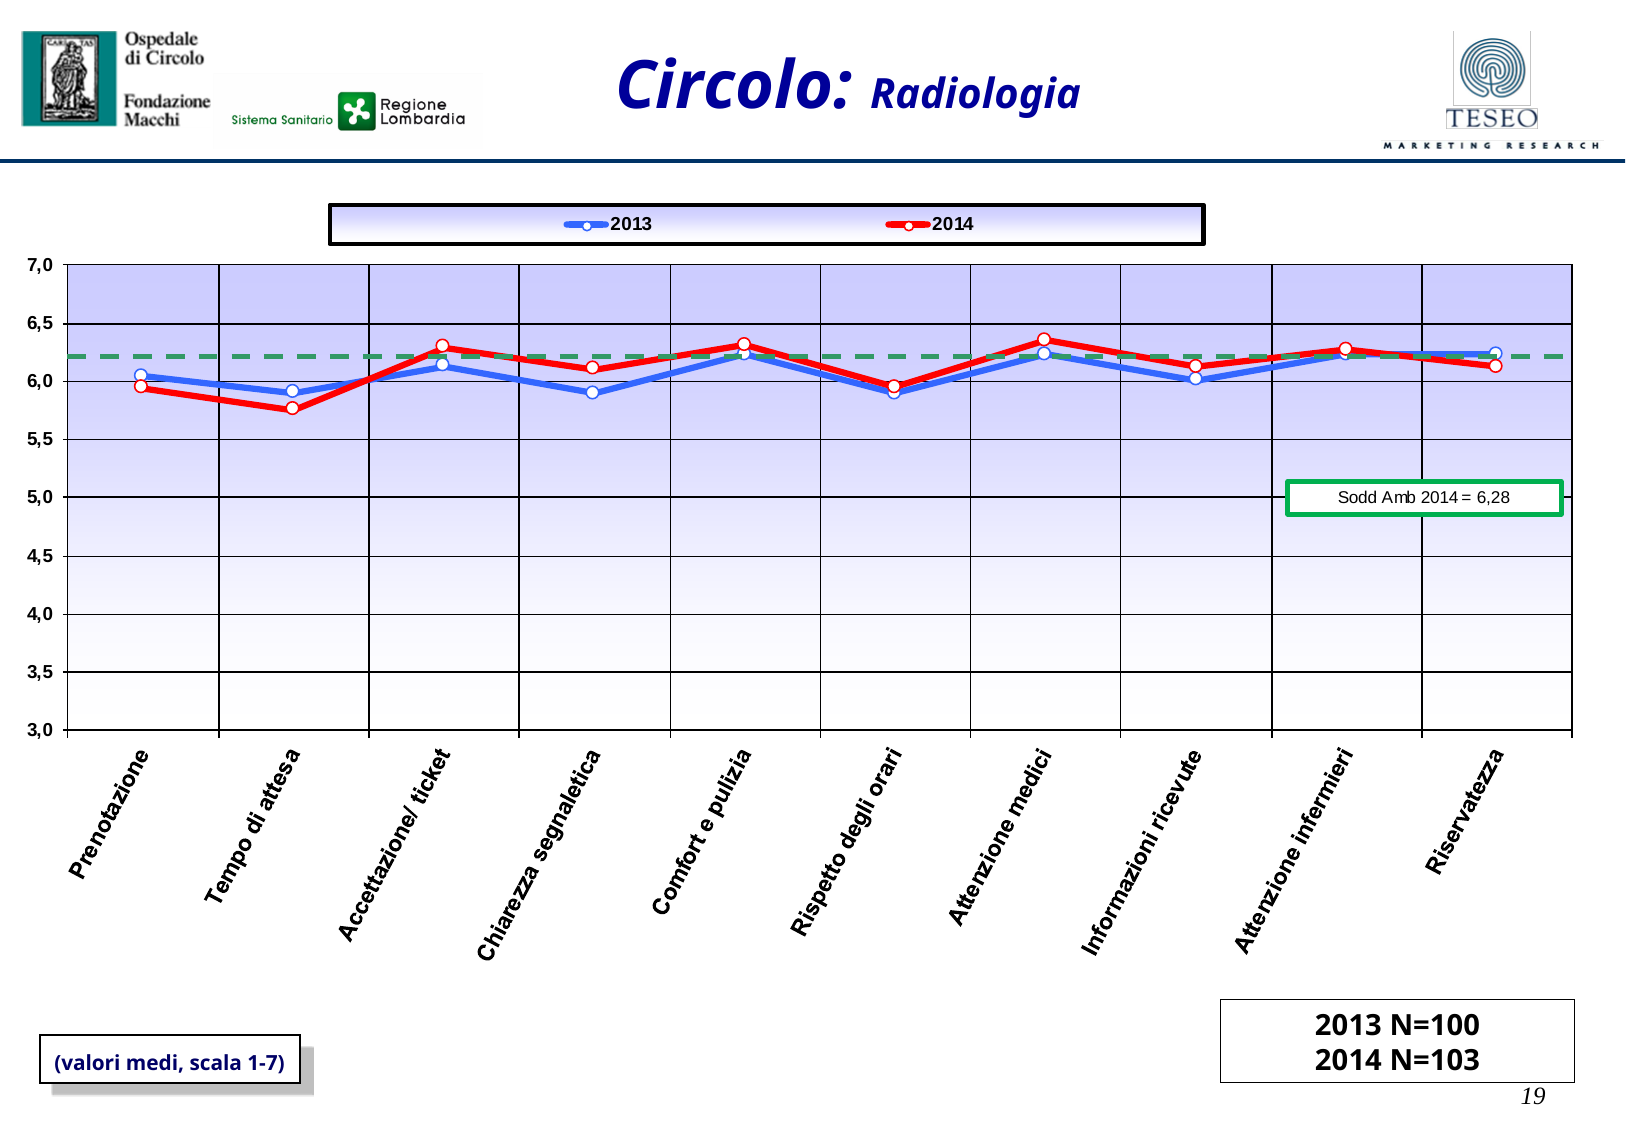

Circolo: Radiologia
2013 N=100
2014 N=103
(valori medi, scala 1-7)